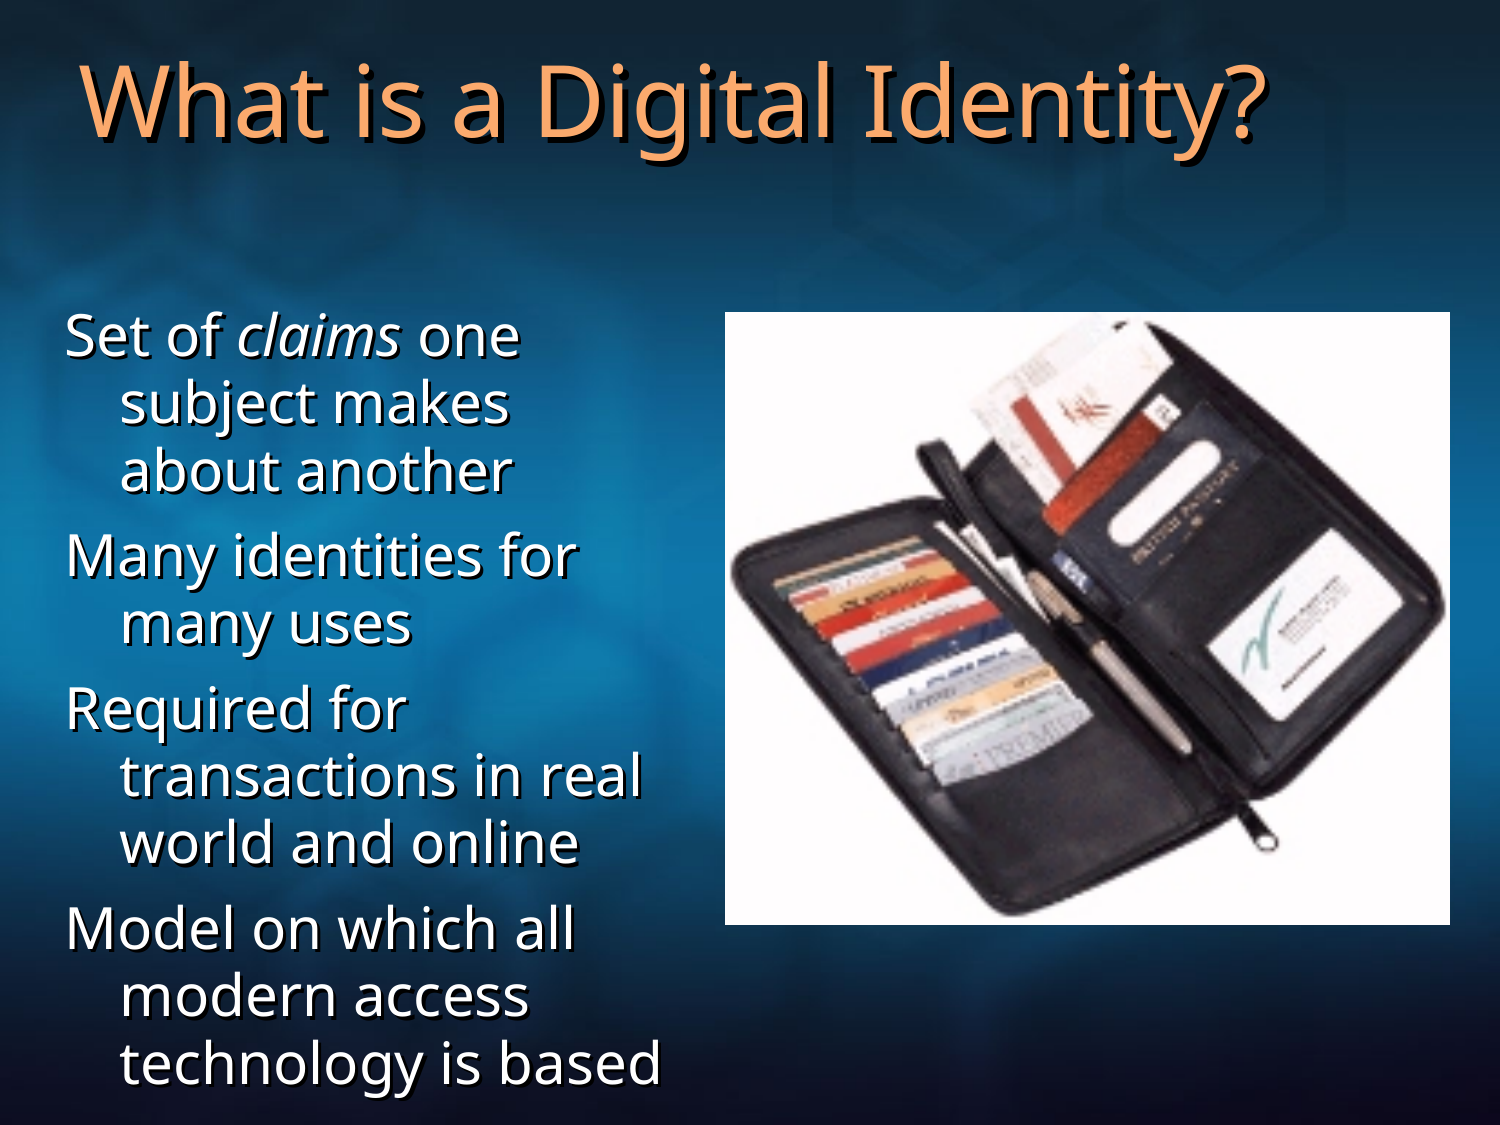

# What is a Digital Identity?
Set of claims one subject makes about another
Many identities for many uses
Required for transactions in real world and online
Model on which all modern access technology is based